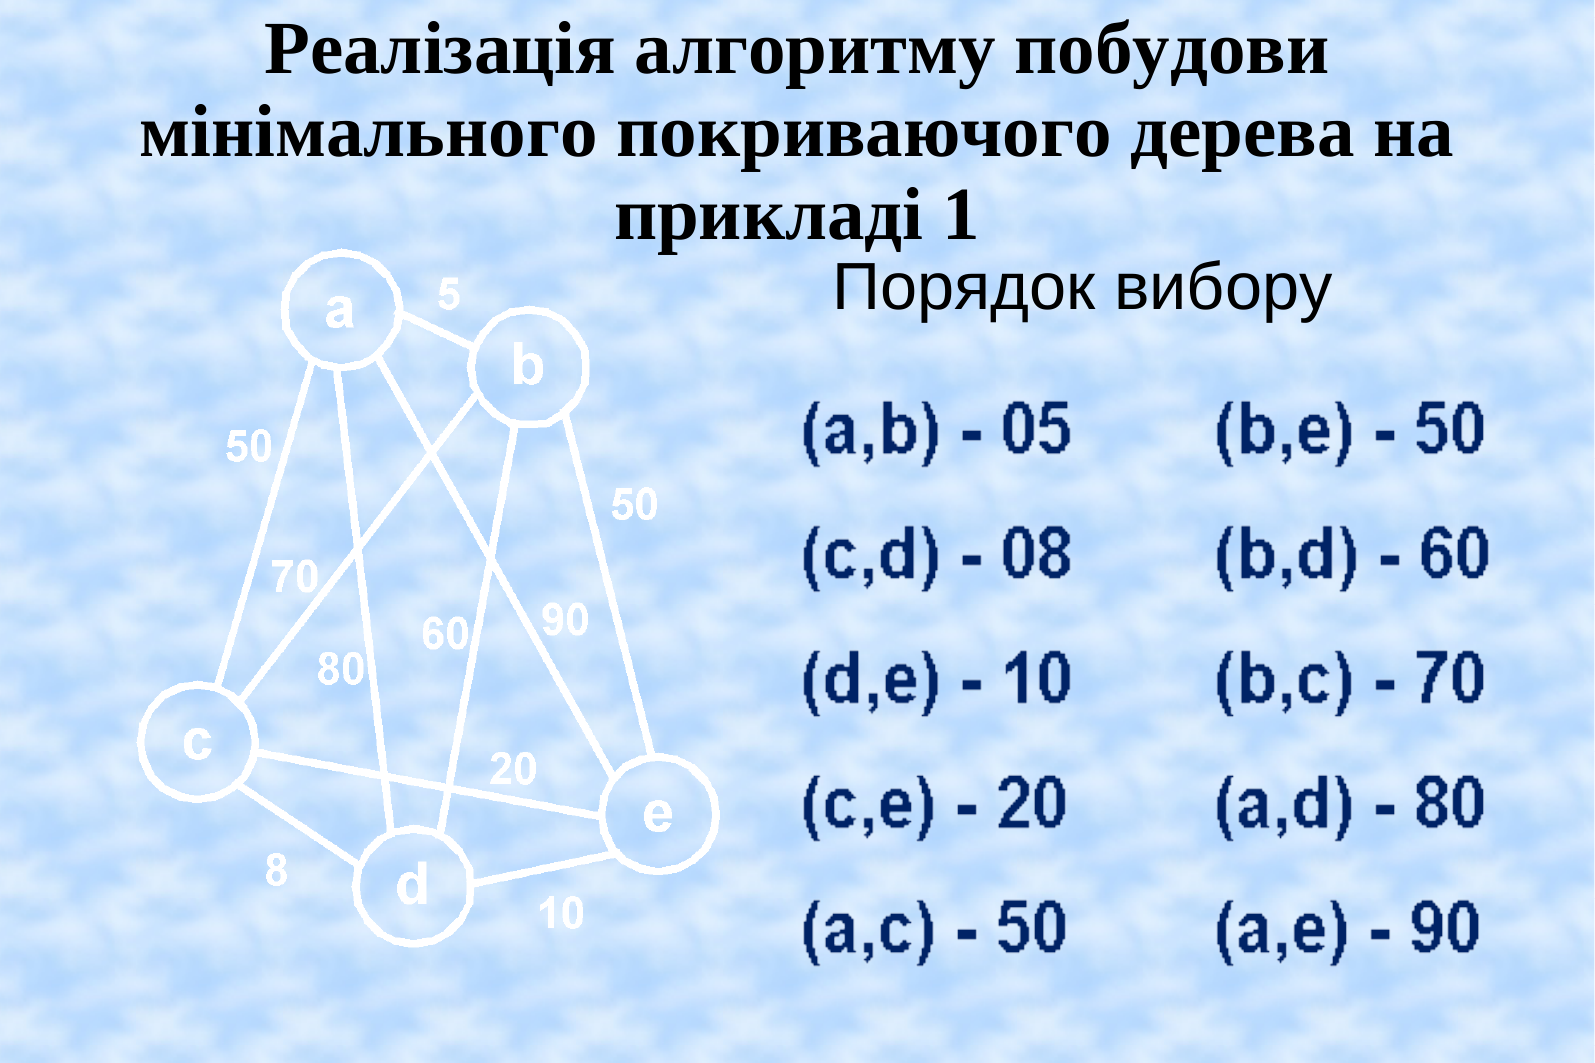

# Реалізація алгоритму побудови мінімального покриваючого дерева на прикладі 1
Порядок вибору